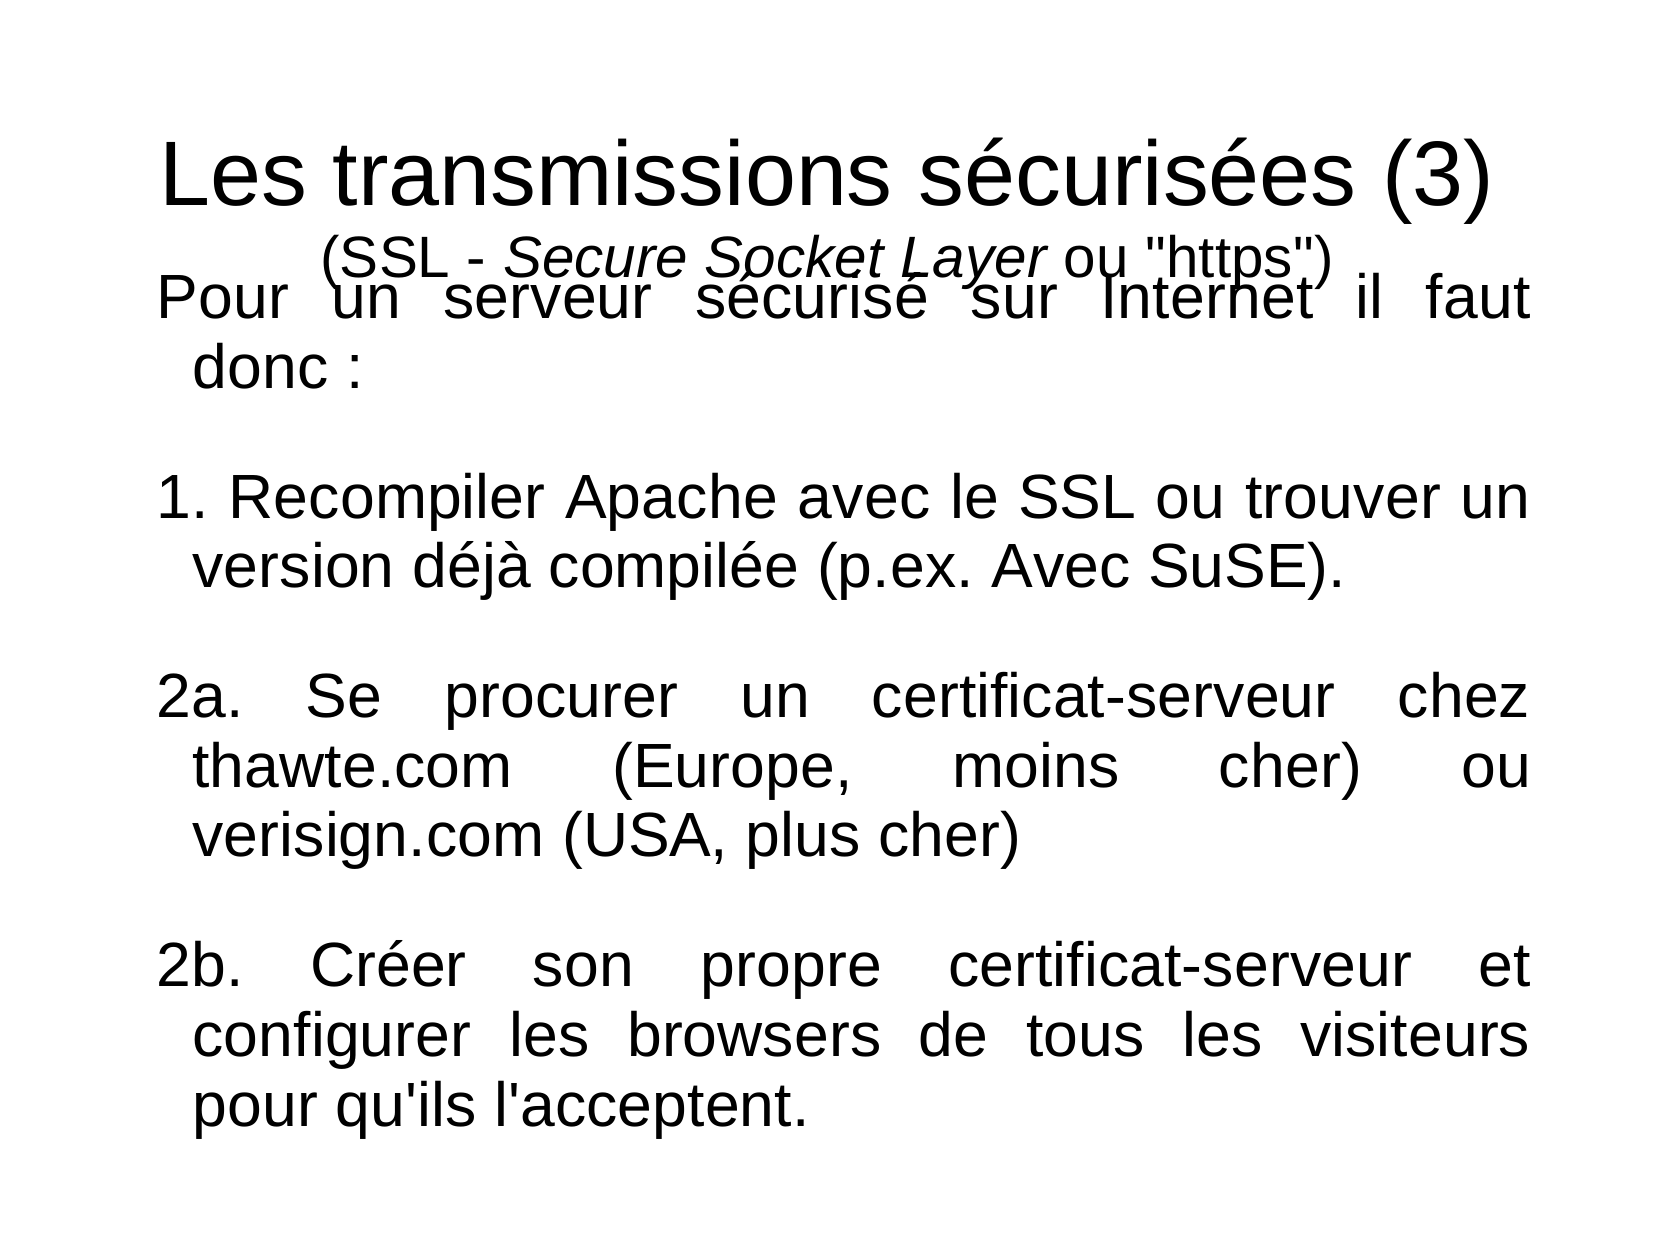

# Les transmissions sécurisées (3) (SSL - Secure Socket Layer ou "https")
Pour un serveur sécurisé sur Internet il faut donc :
1. Recompiler Apache avec le SSL ou trouver un version déjà compilée (p.ex. Avec SuSE).
2a. Se procurer un certificat-serveur chez thawte.com (Europe, moins cher) ou verisign.com (USA, plus cher)
2b. Créer son propre certificat-serveur et configurer les browsers de tous les visiteurs pour qu'ils l'acceptent.